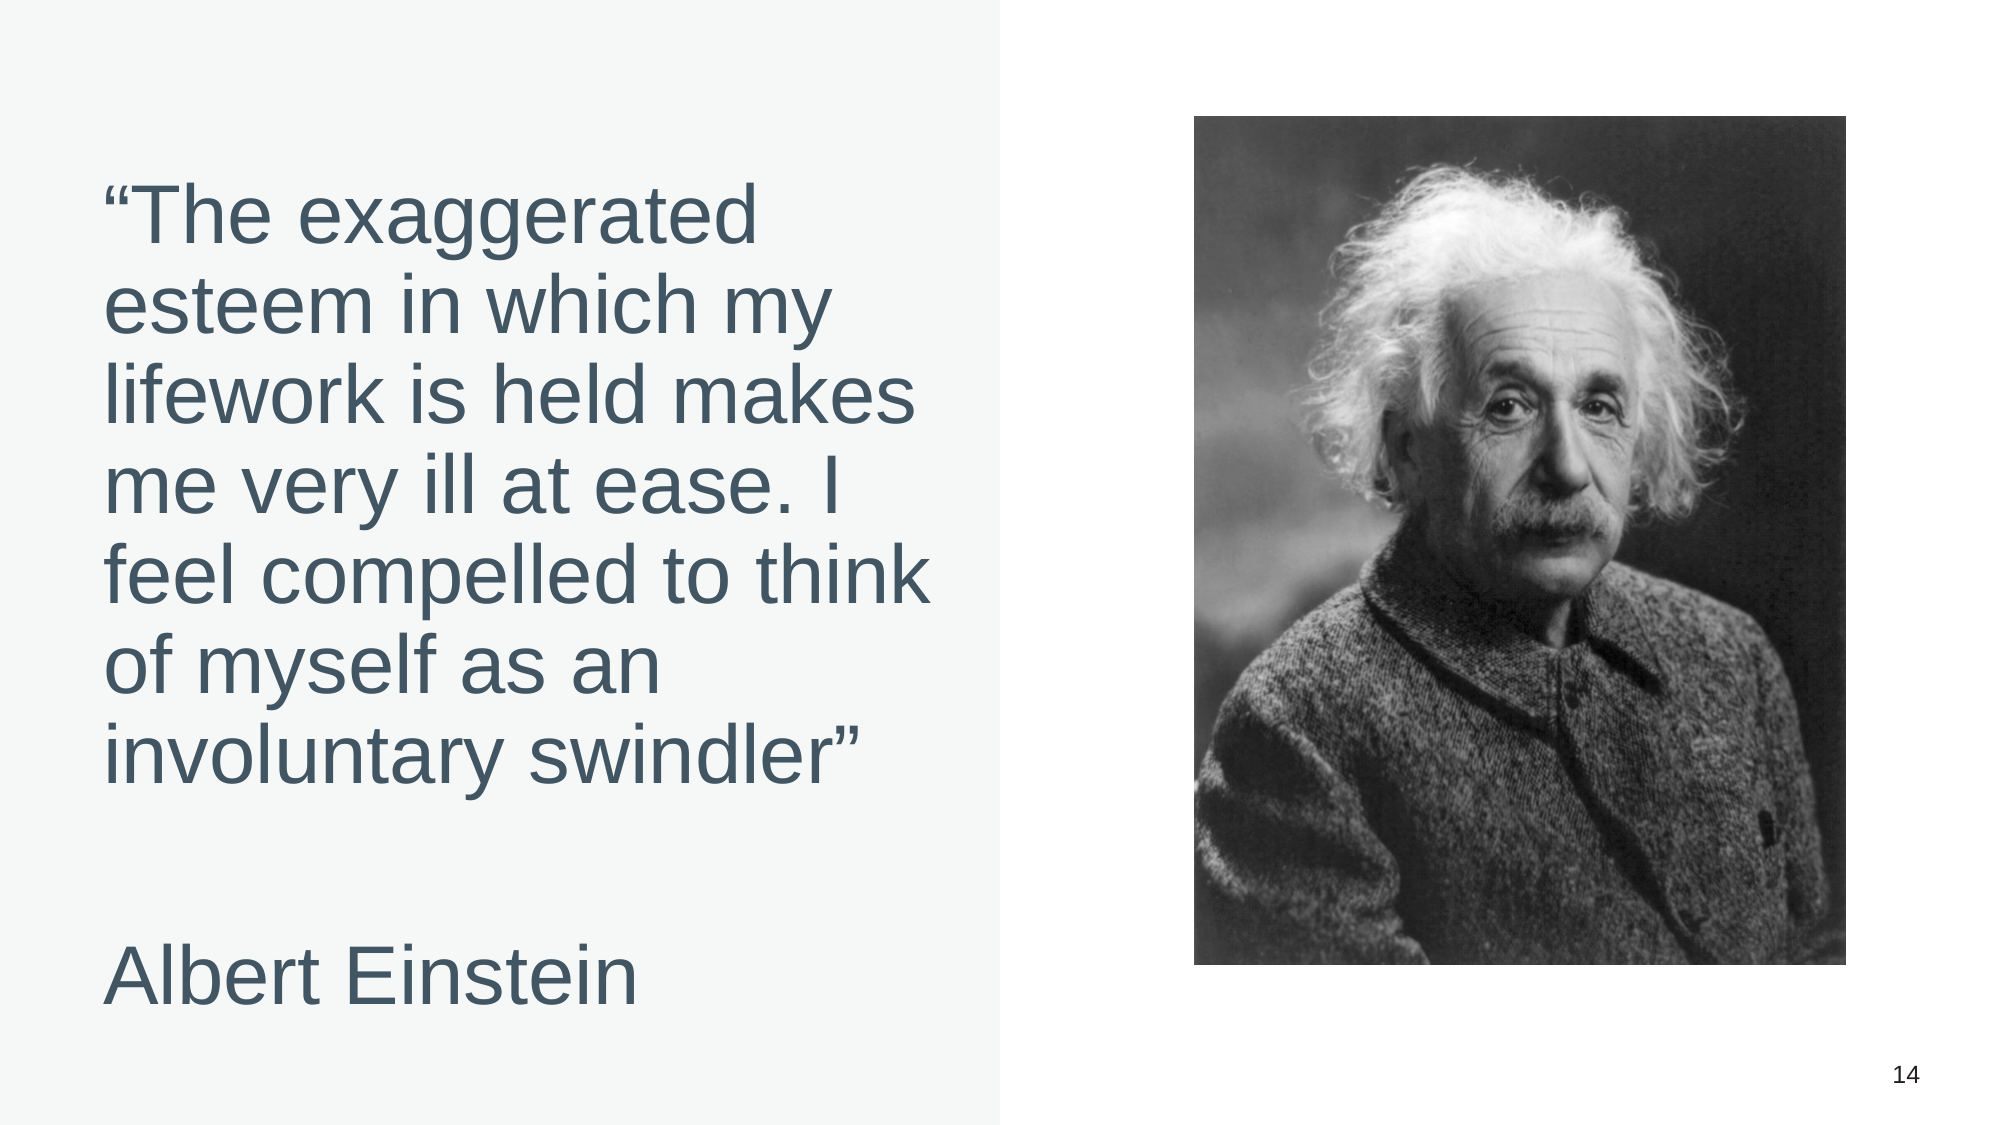

“The exaggerated esteem in which my lifework is held makes me very ill at ease. I feel compelled to think of myself as an involuntary swindler”
Albert Einstein